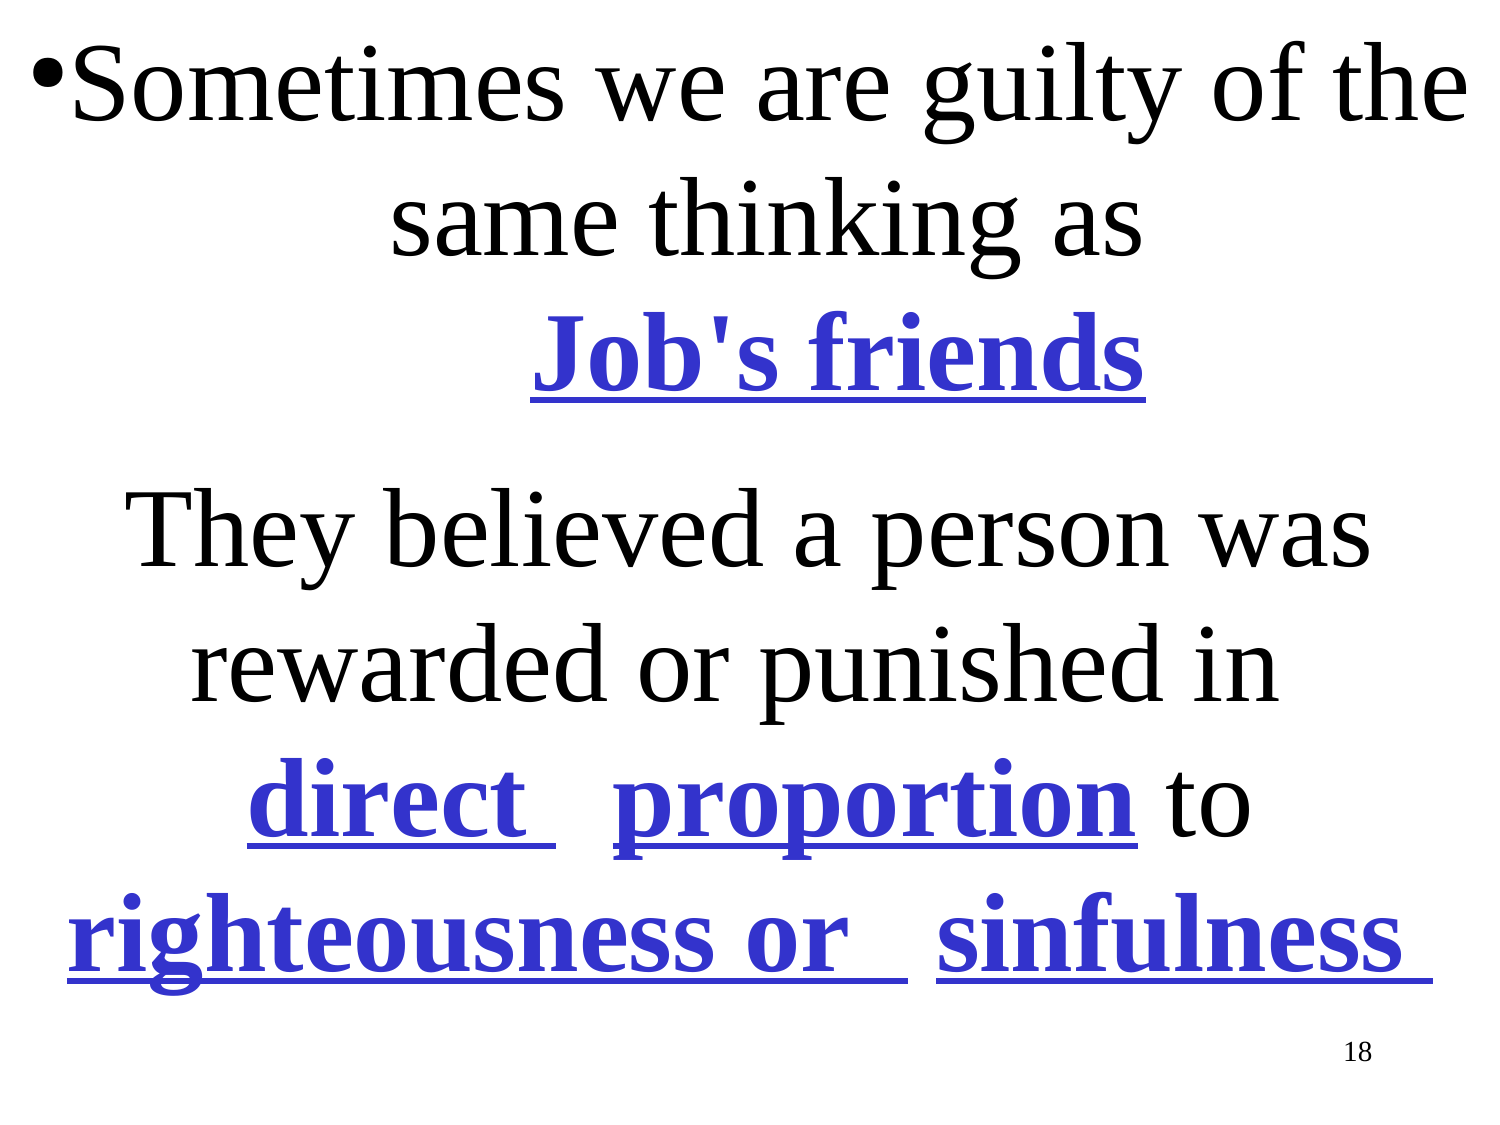

Sometimes we are guilty of the same thinking as
 Job's friends
They believed a person was rewarded or punished in
direct proportion to righteousness or sinfulness